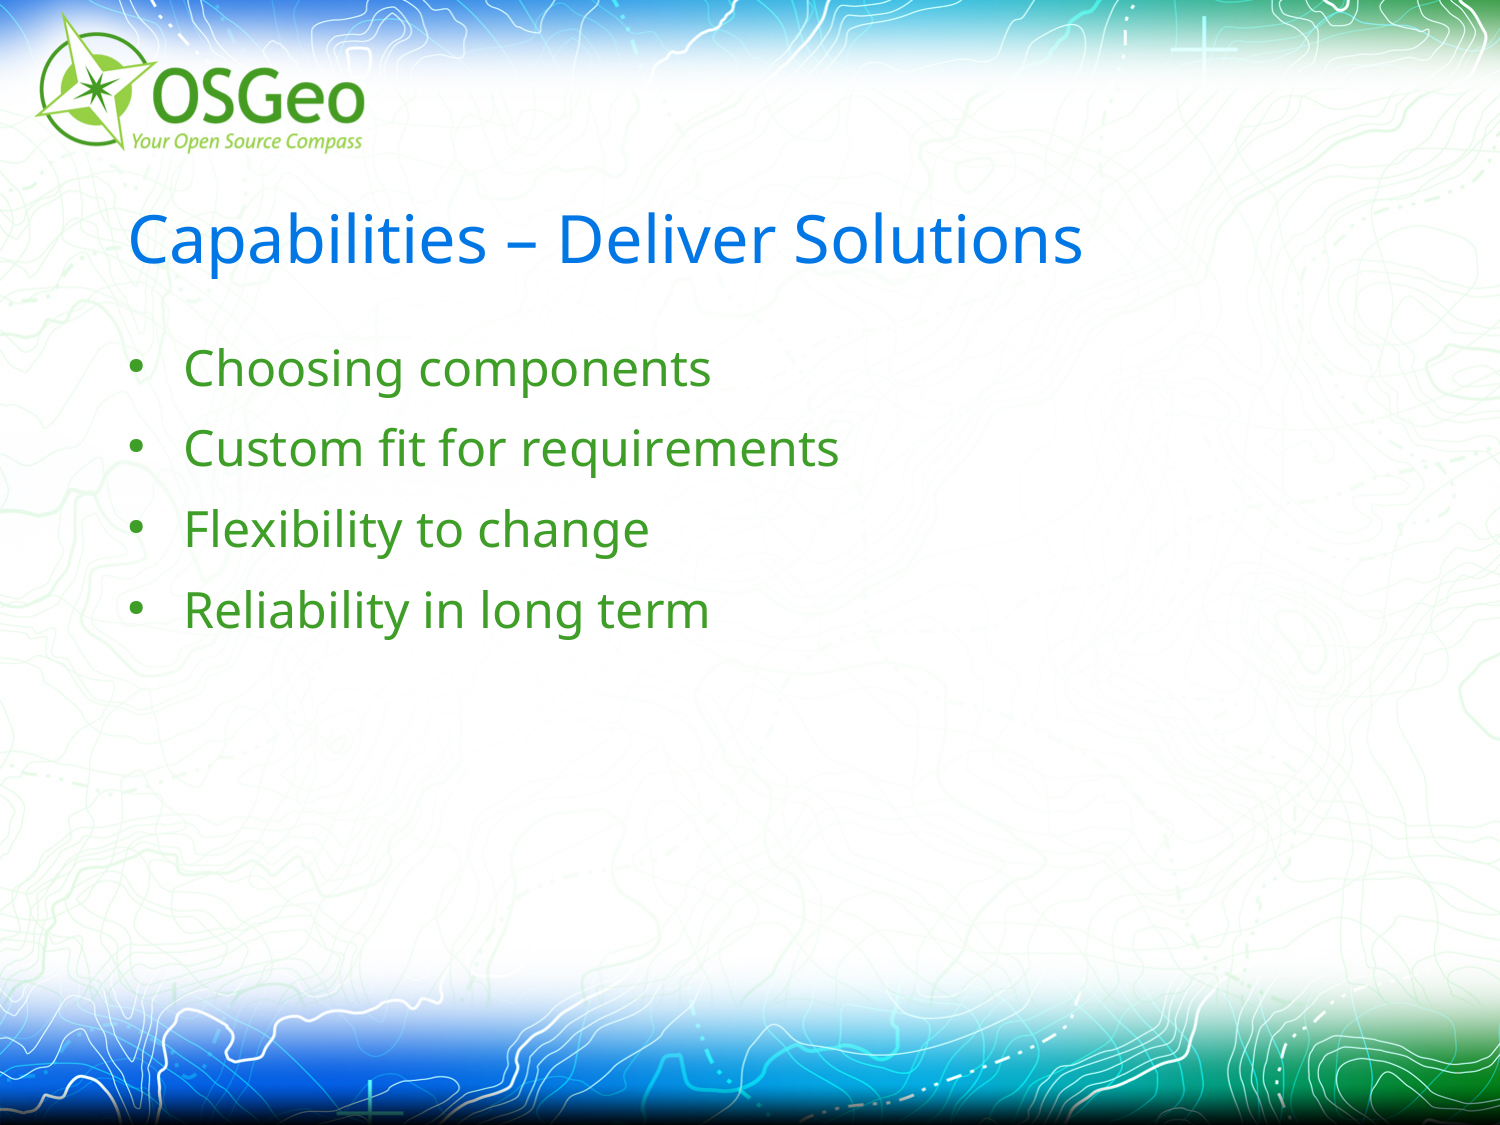

# Capabilities – Deliver Solutions
Choosing components
Custom fit for requirements
Flexibility to change
Reliability in long term